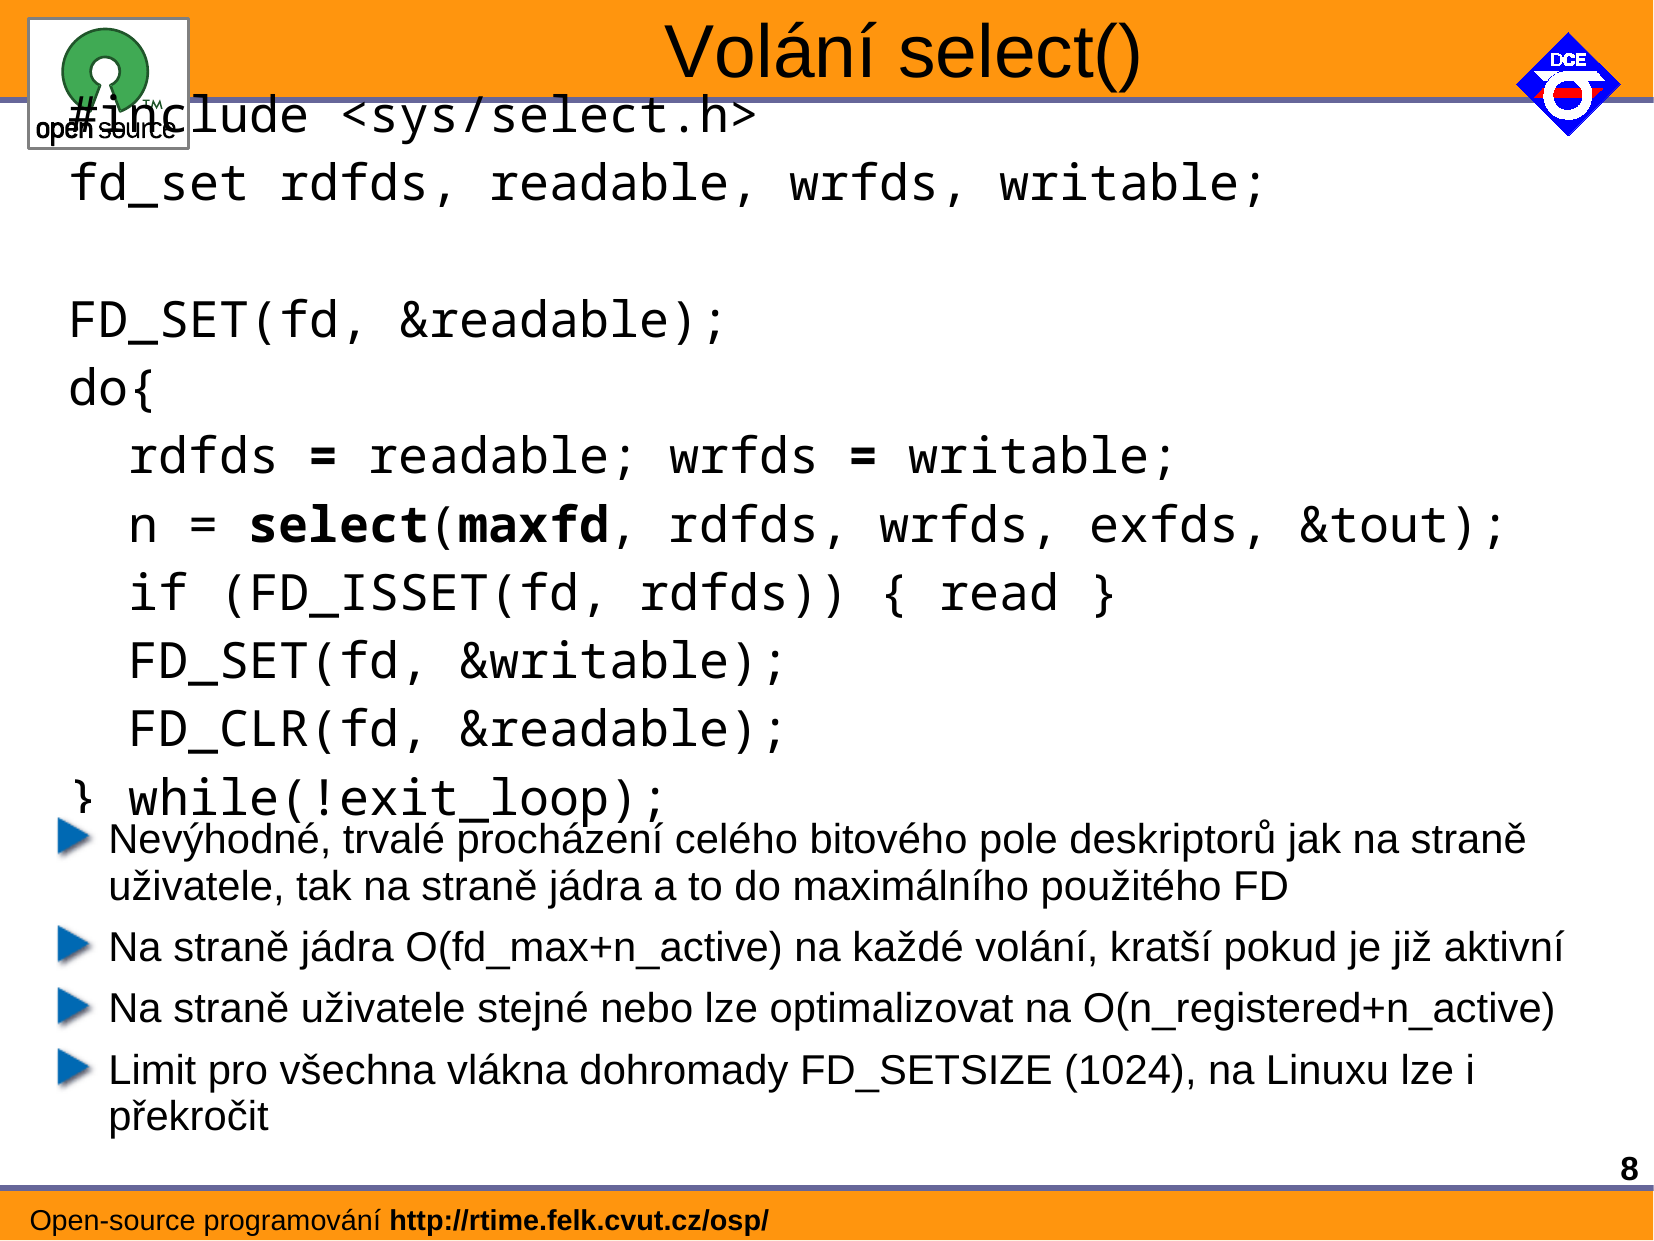

# Volání select()
#include <sys/select.h>
fd_set rdfds, readable, wrfds, writable;
FD_SET(fd, &readable);
do{
 rdfds = readable; wrfds = writable;
 n = select(maxfd, rdfds, wrfds, exfds, &tout);
 if (FD_ISSET(fd, rdfds)) { read }
 FD_SET(fd, &writable);
 FD_CLR(fd, &readable);
} while(!exit_loop);
Nevýhodné, trvalé procházení celého bitového pole deskriptorů jak na straně uživatele, tak na straně jádra a to do maximálního použitého FD
Na straně jádra O(fd_max+n_active) na každé volání, kratší pokud je již aktivní
Na straně uživatele stejné nebo lze optimalizovat na O(n_registered+n_active)
Limit pro všechna vlákna dohromady FD_SETSIZE (1024), na Linuxu lze i překročit